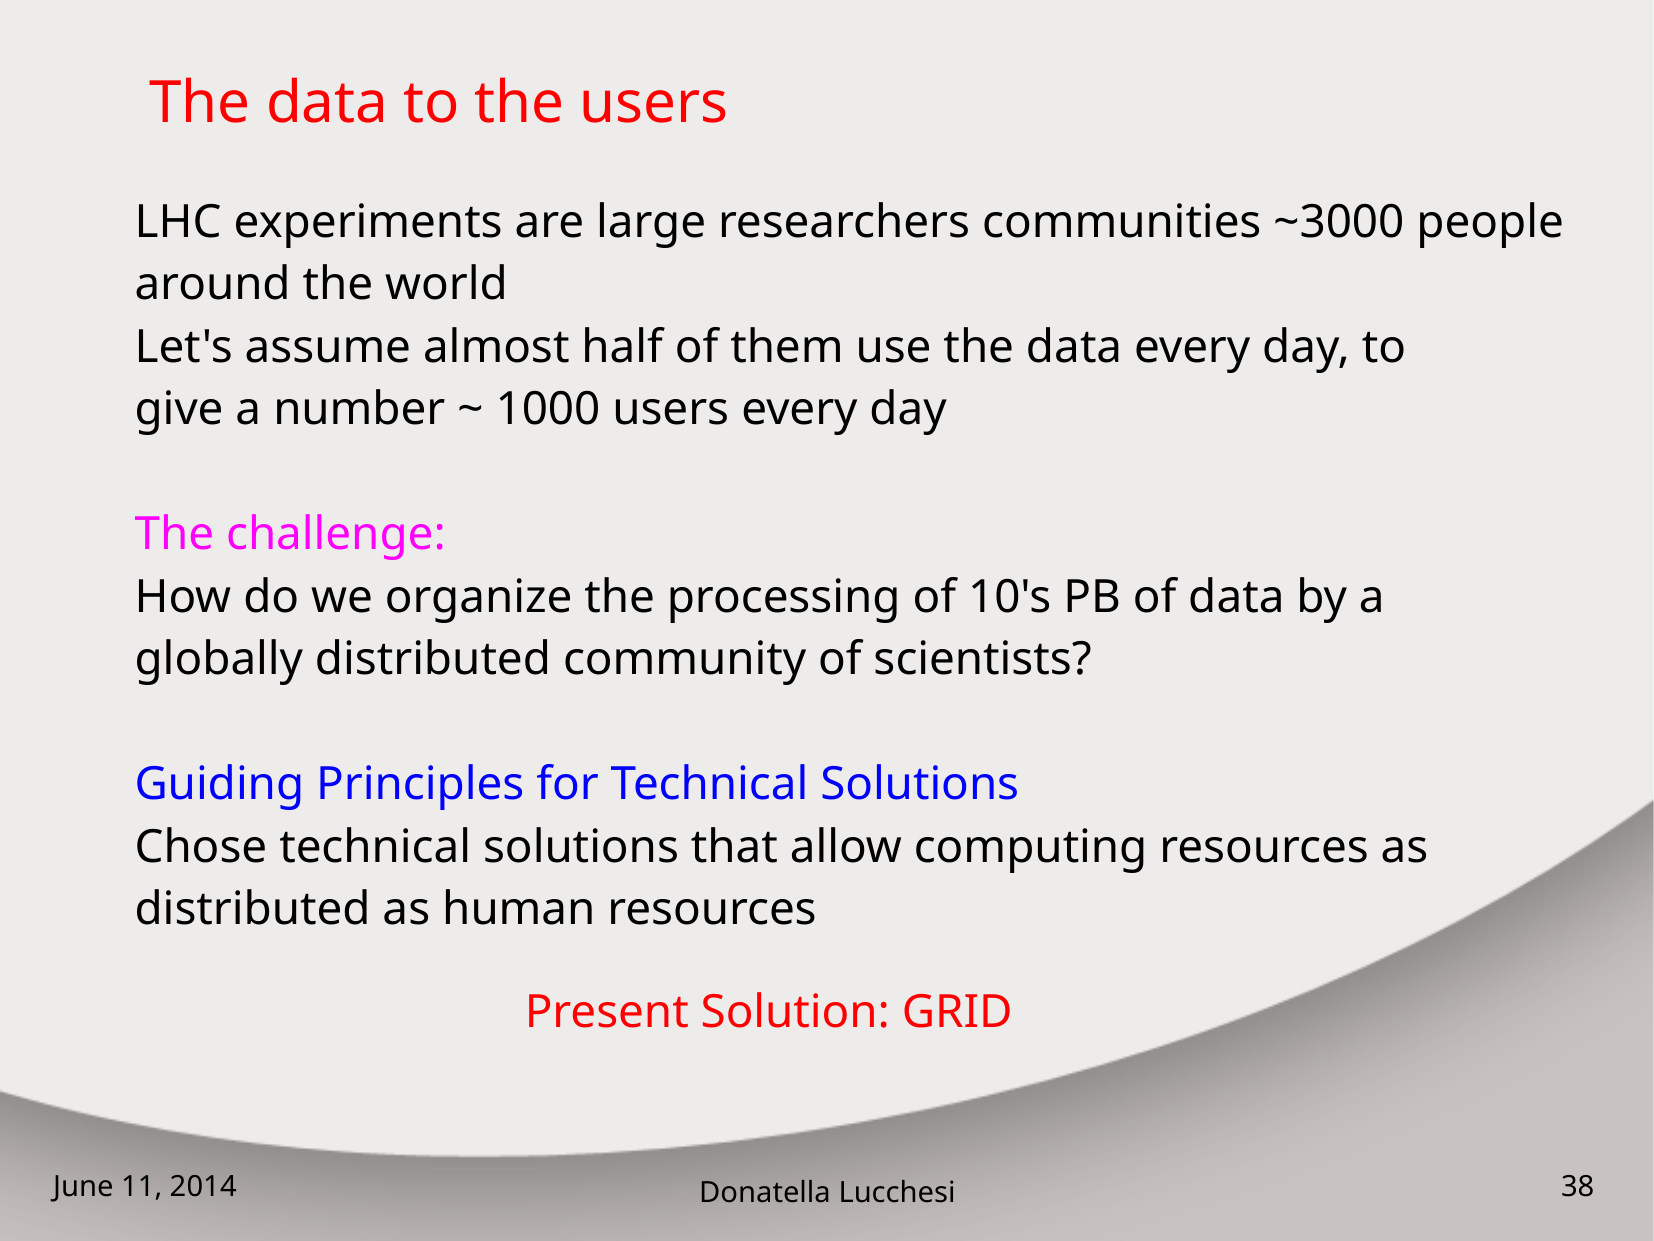

The data to the users
LHC experiments are large researchers communities ~3000 people
around the world
Let's assume almost half of them use the data every day, to
give a number ~ 1000 users every day
The challenge:
How do we organize the processing of 10's PB of data by a
globally distributed community of scientists?
Guiding Principles for Technical Solutions
Chose technical solutions that allow computing resources as
distributed as human resources
Present Solution: GRID
June 11, 2014
38
Donatella Lucchesi